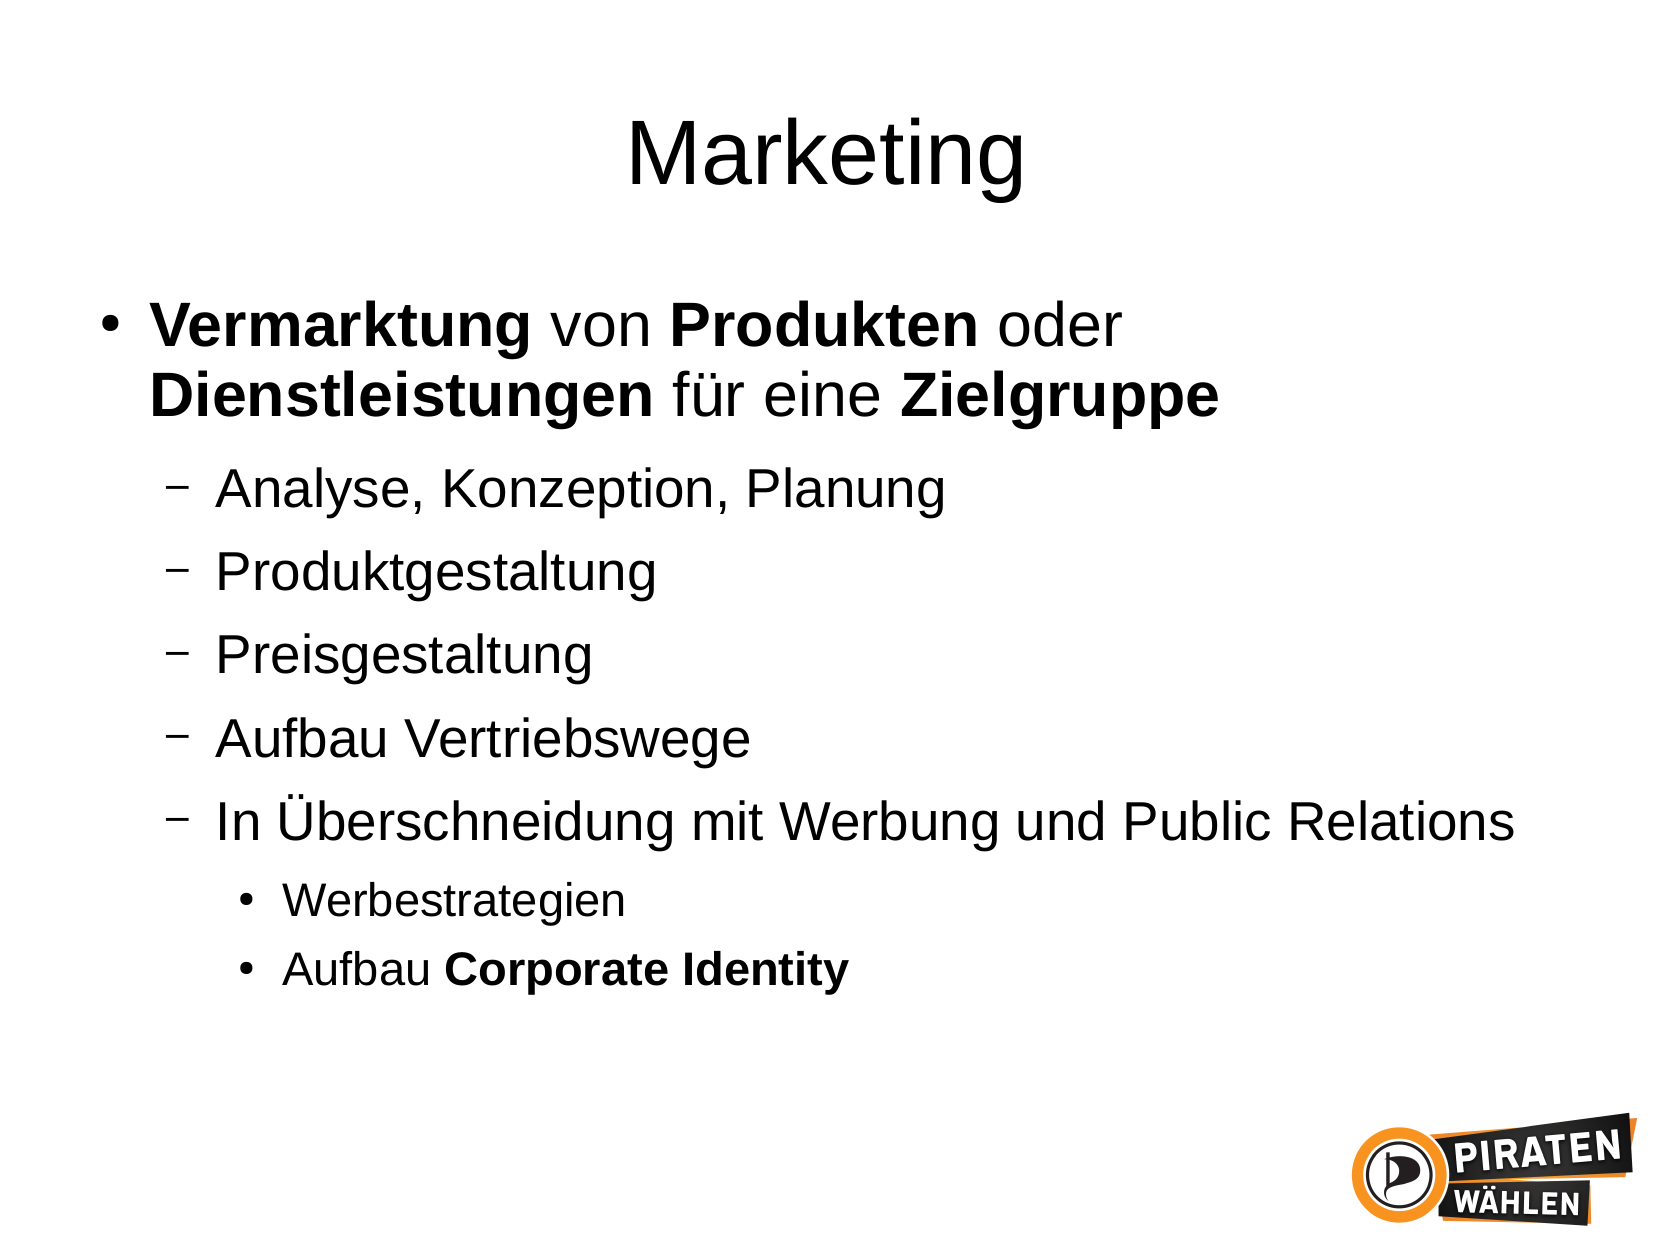

# Marketing
Vermarktung von Produkten oder Dienstleistungen für eine Zielgruppe
Analyse, Konzeption, Planung
Produktgestaltung
Preisgestaltung
Aufbau Vertriebswege
In Überschneidung mit Werbung und Public Relations
Werbestrategien
Aufbau Corporate Identity